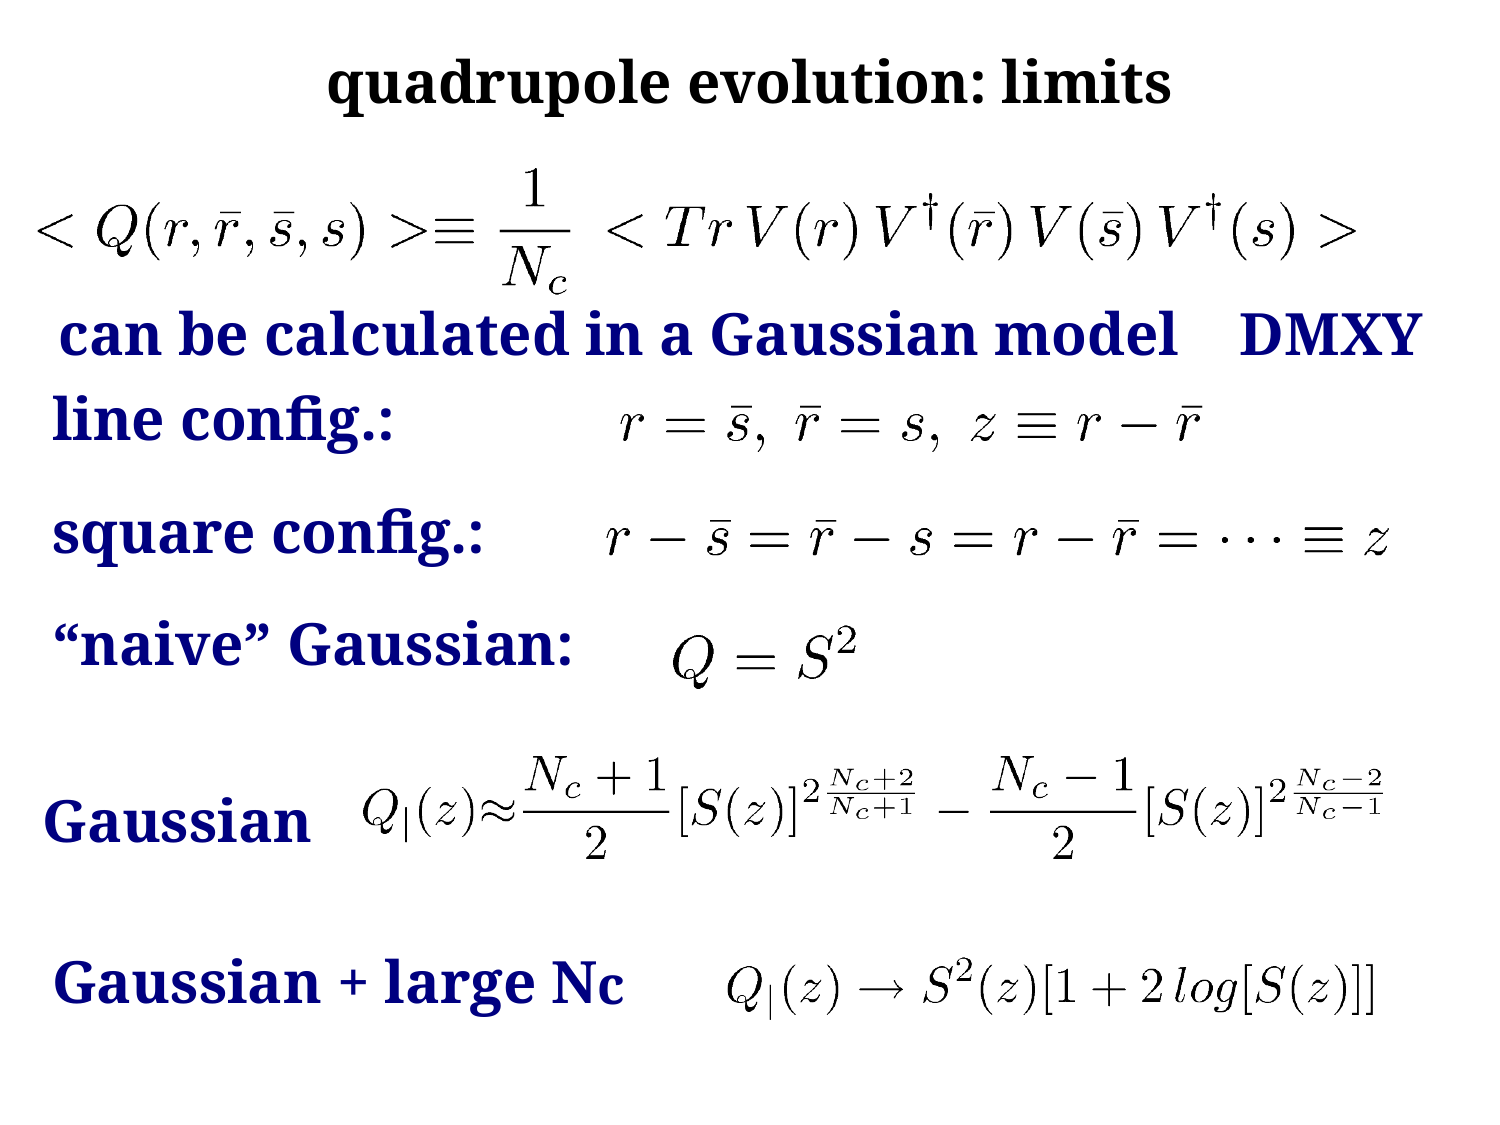

quadrupole evolution: limits
can be calculated in a Gaussian model DMXY
line config.:
square config.:
“naive” Gaussian:
Gaussian
Gaussian + large Nc